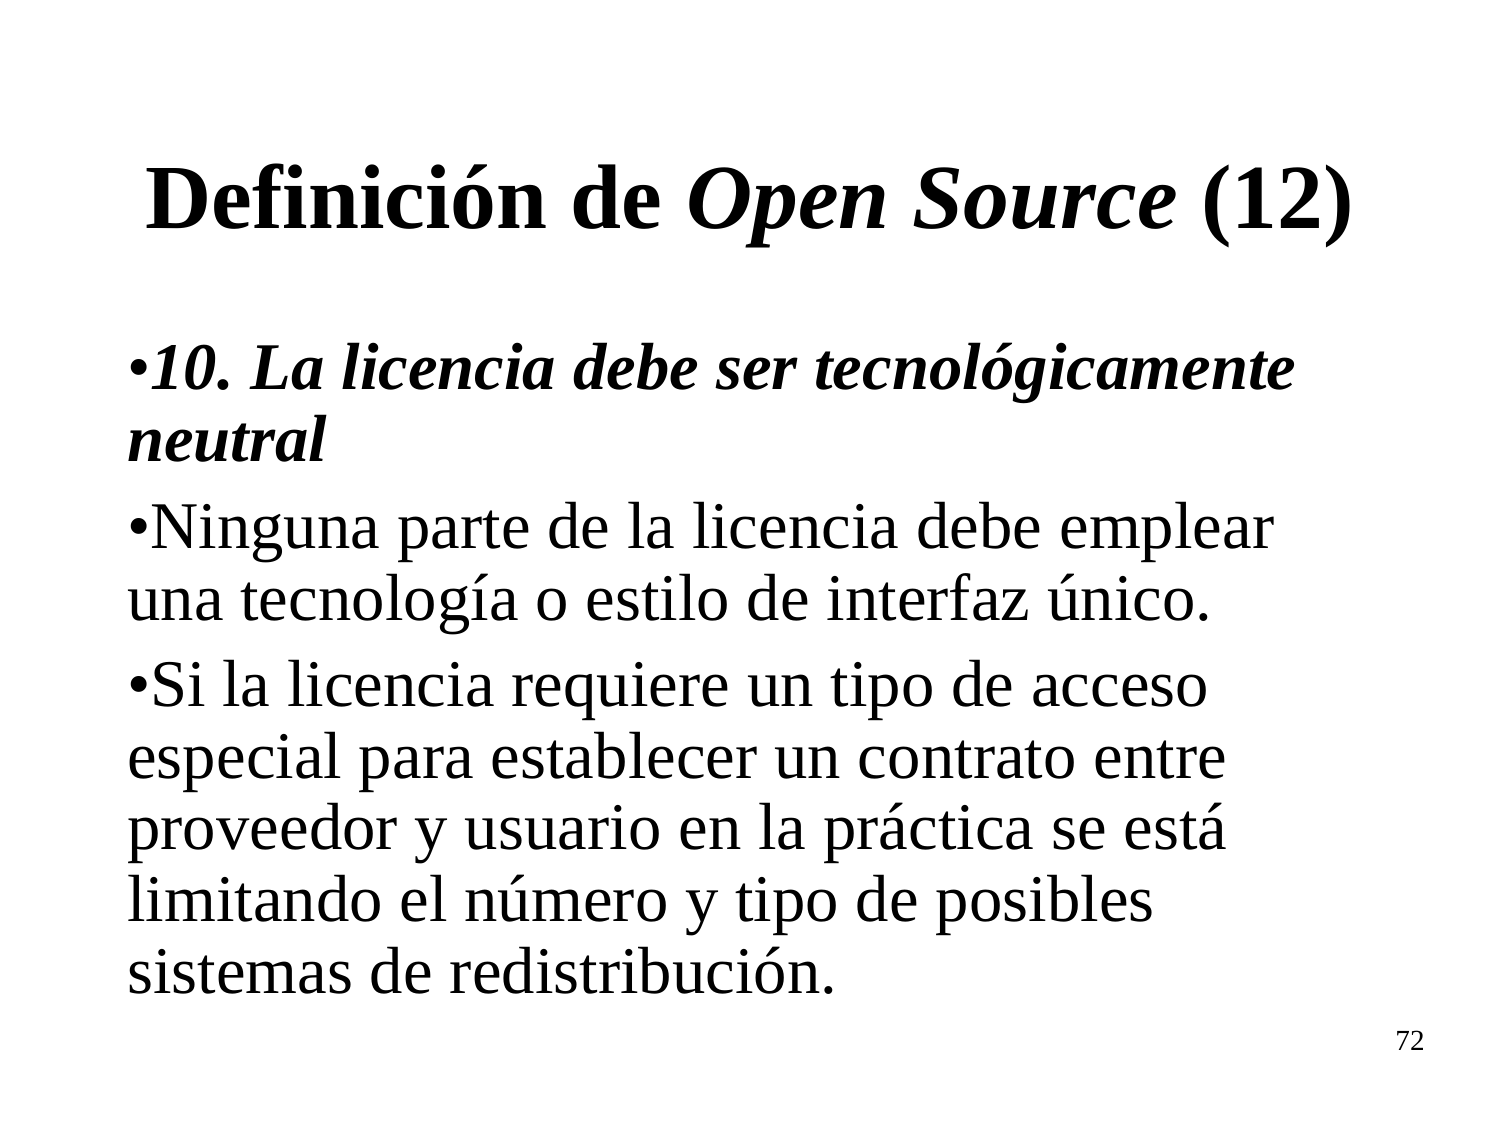

# Definición de Open Source (12)
10. La licencia debe ser tecnológicamente neutral
Ninguna parte de la licencia debe emplear una tecnología o estilo de interfaz único.
Si la licencia requiere un tipo de acceso especial para establecer un contrato entre proveedor y usuario en la práctica se está limitando el número y tipo de posibles sistemas de redistribución.
72